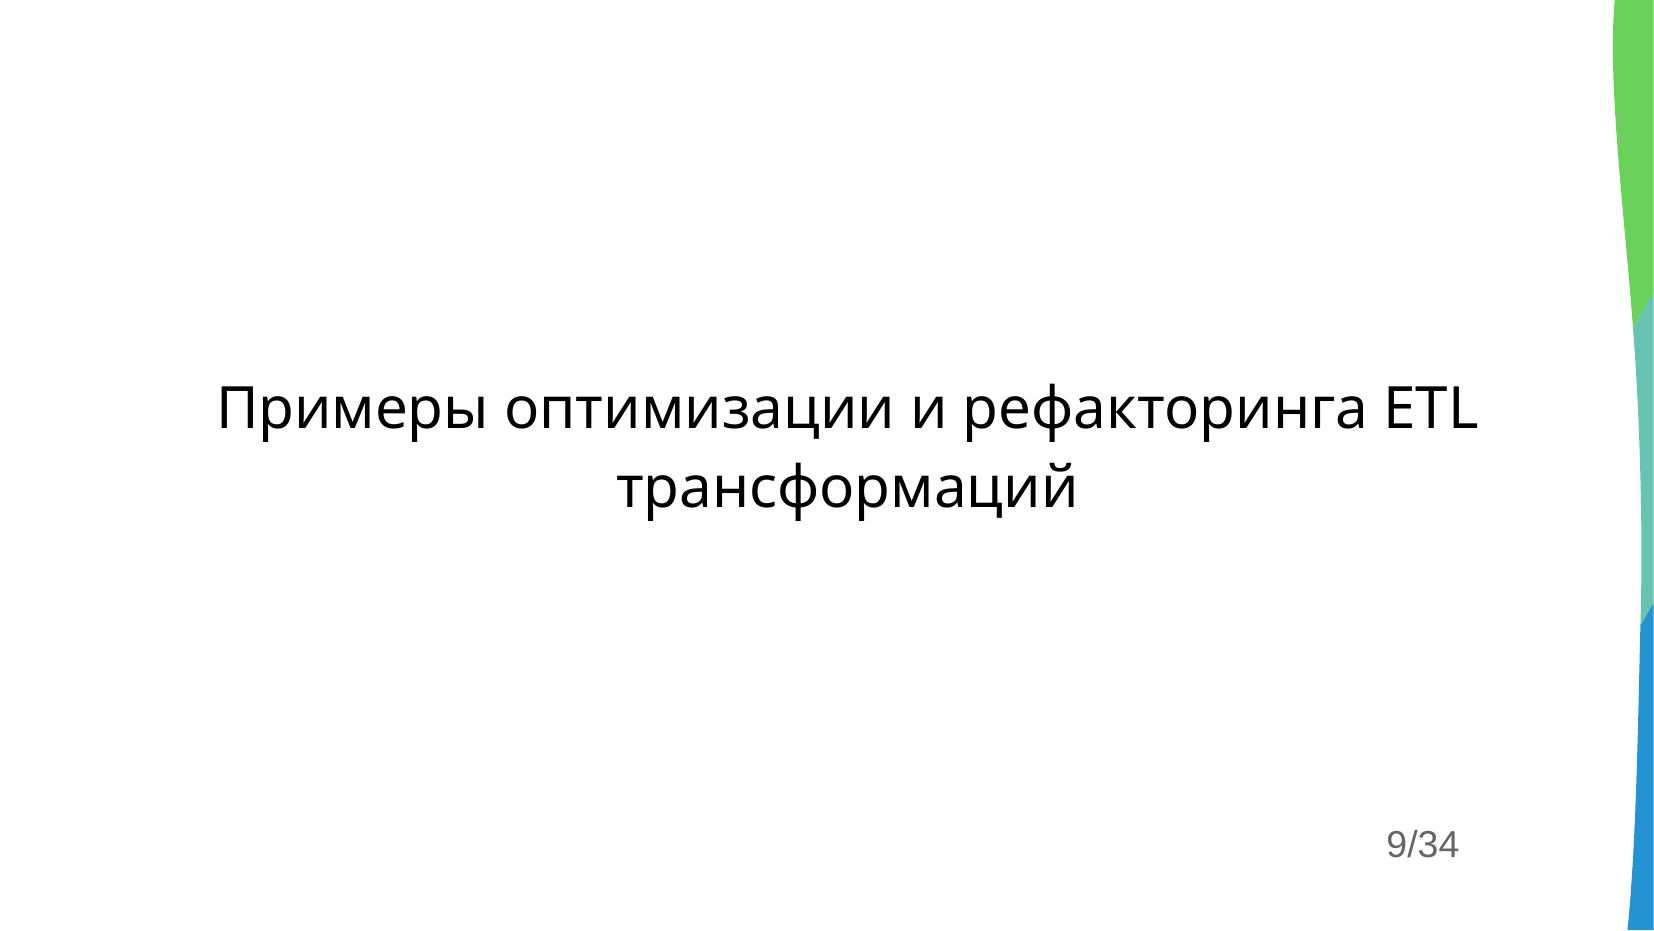

# Примеры оптимизации и рефакторинга ETL трансформаций